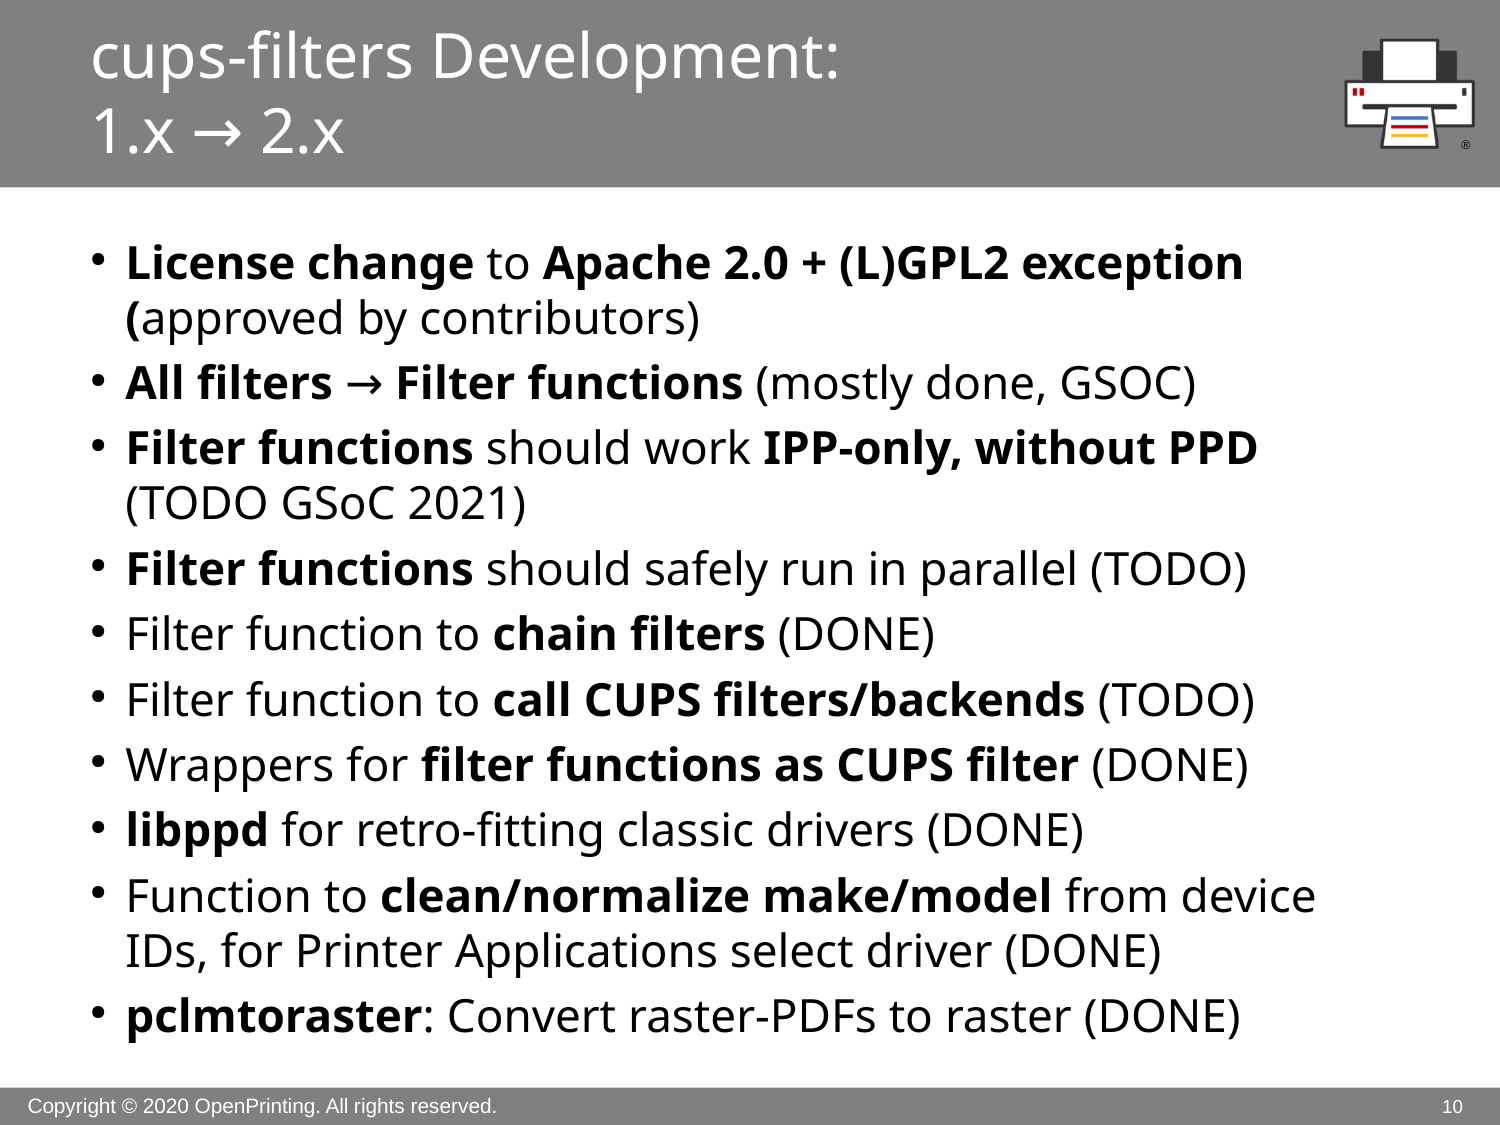

cups-filters Development:
1.x → 2.x
# License change to Apache 2.0 + (L)GPL2 exception (approved by contributors)
All filters → Filter functions (mostly done, GSOC)
Filter functions should work IPP-only, without PPD (TODO GSoC 2021)
Filter functions should safely run in parallel (TODO)
Filter function to chain filters (DONE)
Filter function to call CUPS filters/backends (TODO)
Wrappers for filter functions as CUPS filter (DONE)
libppd for retro-fitting classic drivers (DONE)
Function to clean/normalize make/model from device IDs, for Printer Applications select driver (DONE)
pclmtoraster: Convert raster-PDFs to raster (DONE)